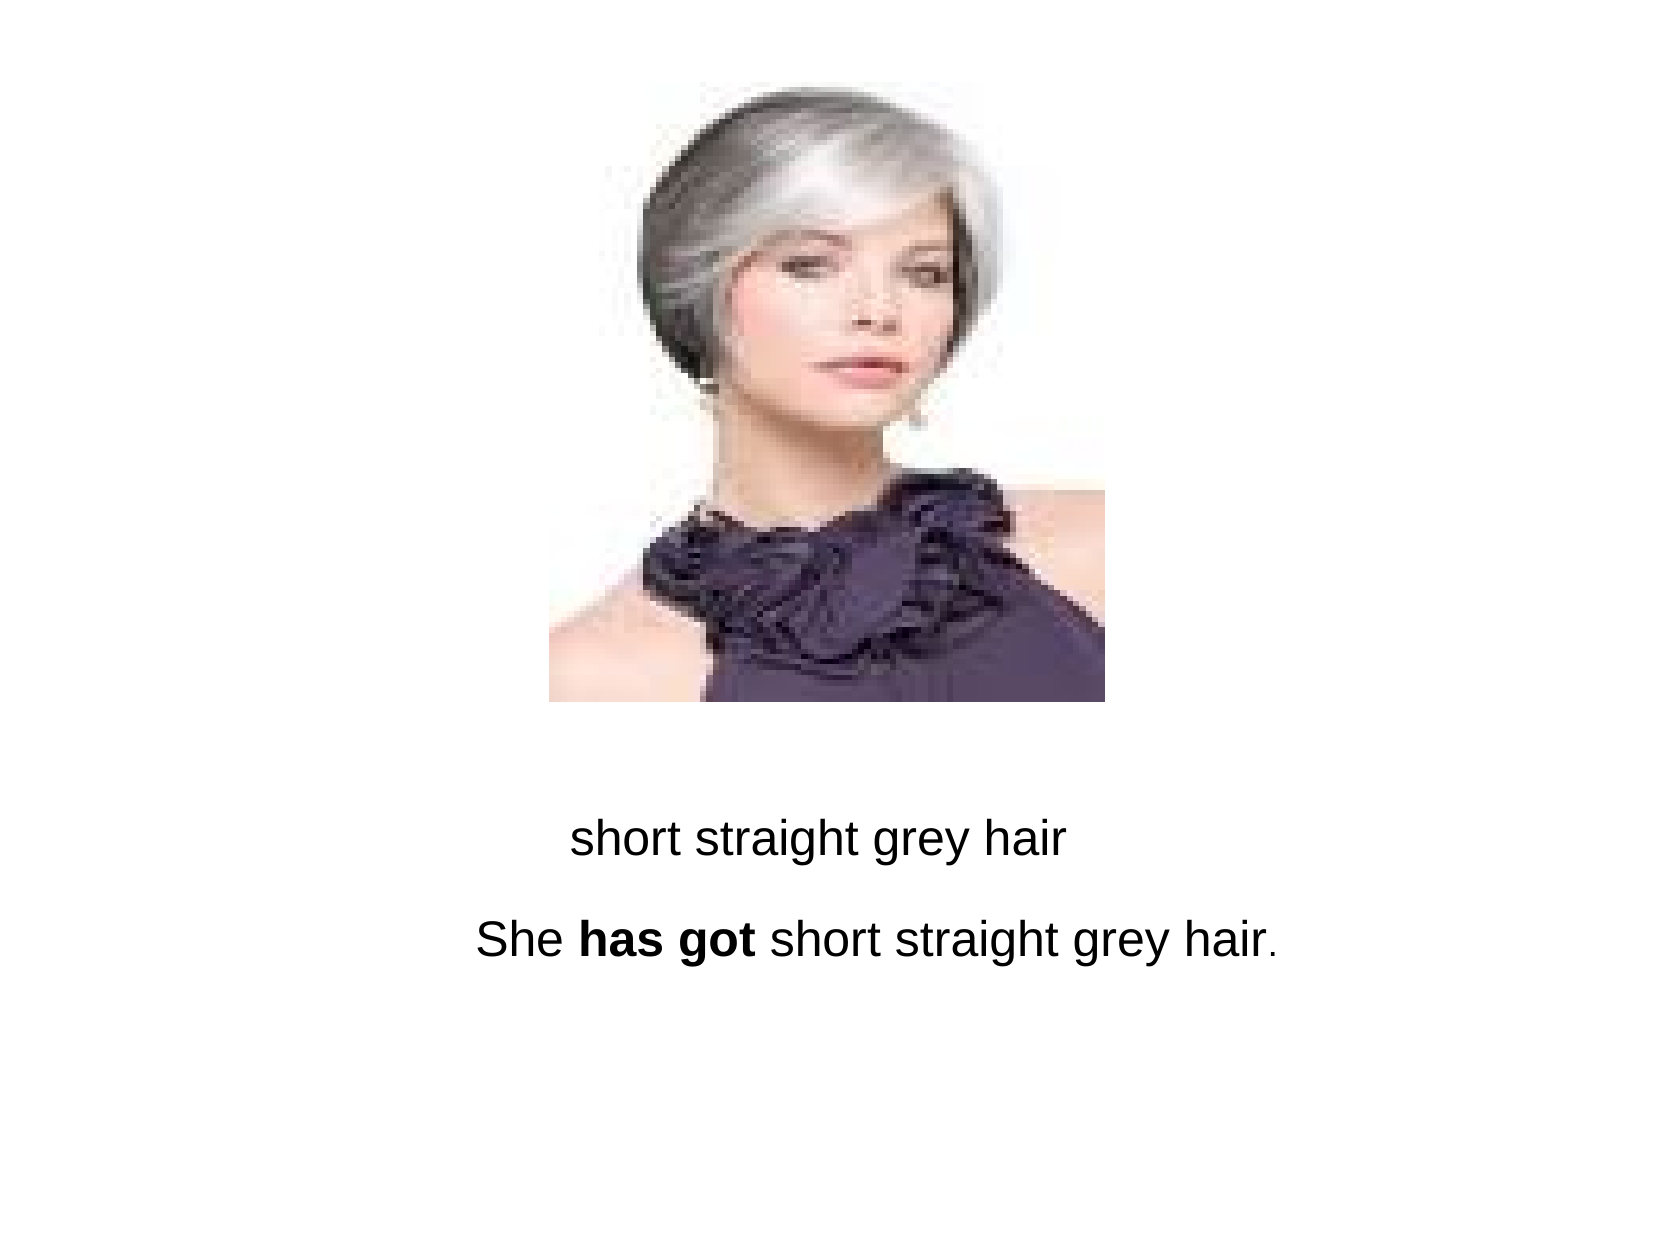

short straight grey hair
She has got short straight grey hair.